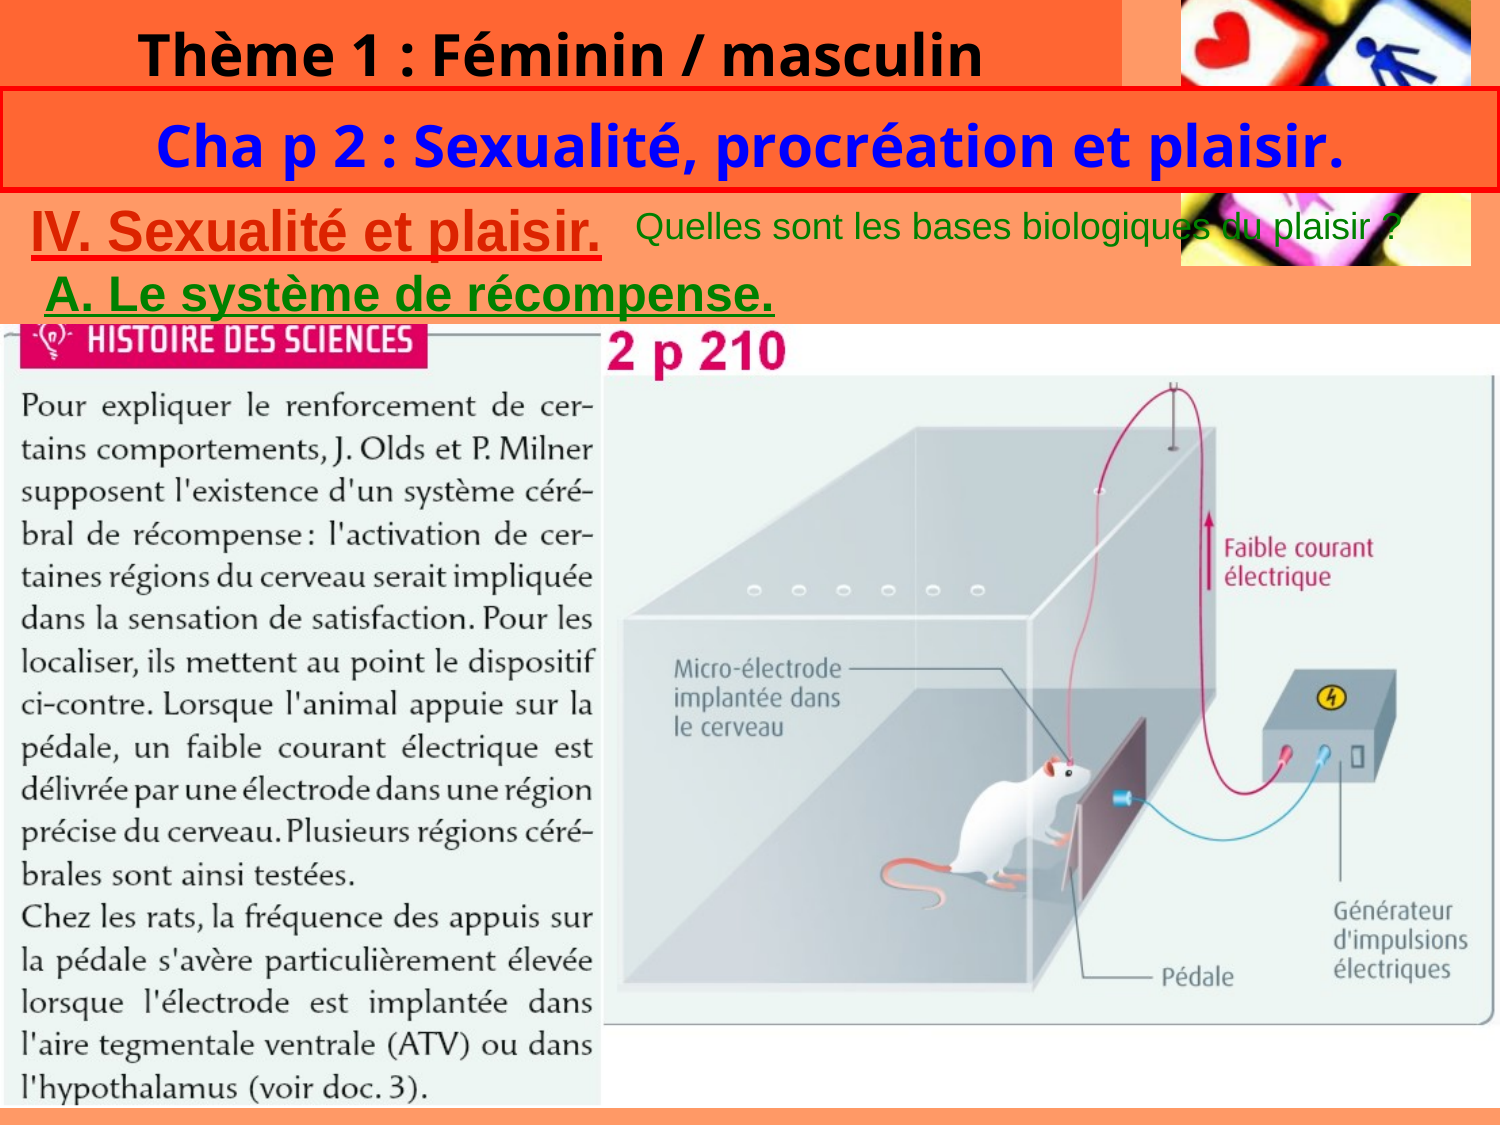

Thème 1 : Féminin / masculin
Cha p 2 : Sexualité, procréation et plaisir.
Quelles sont les bases biologiques du plaisir ?
A. Le système de récompense.